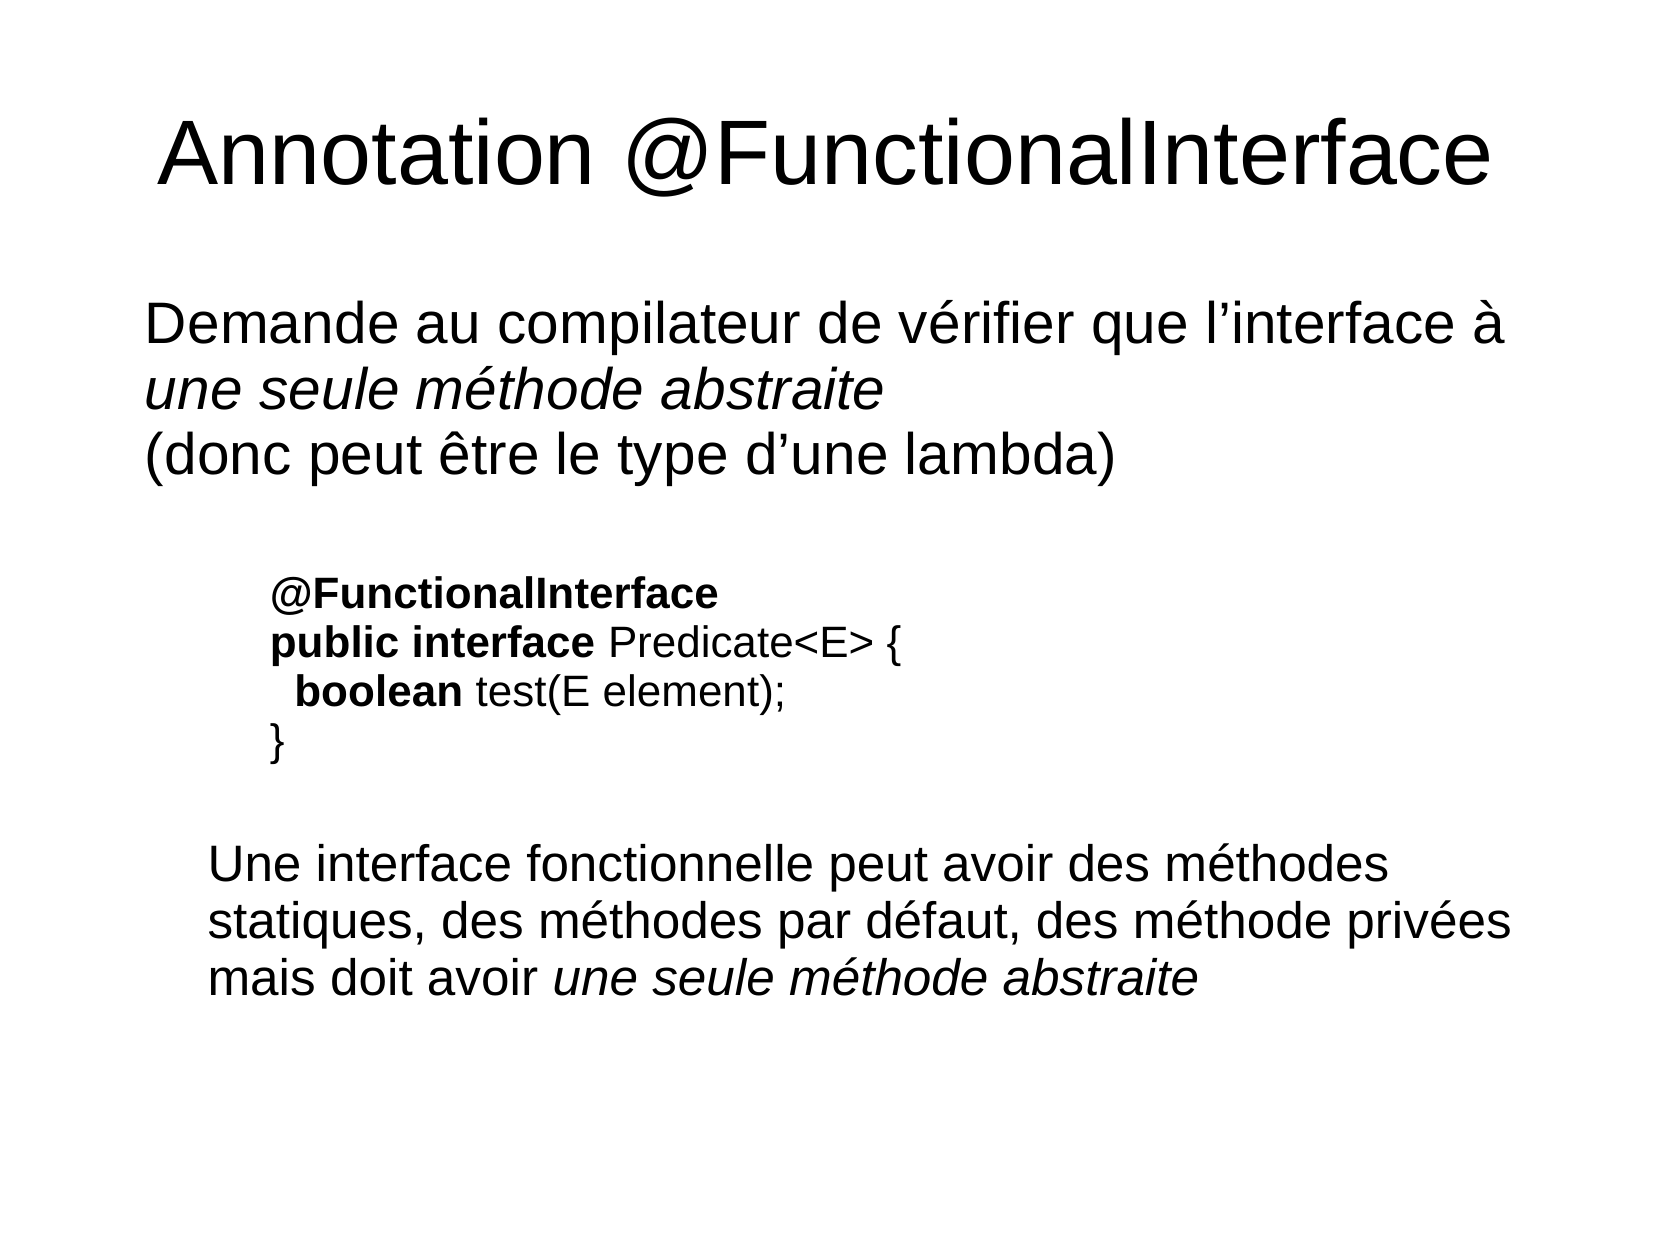

# Annotation @FunctionalInterface
Demande au compilateur de vérifier que l’interface à une seule méthode abstraite
(donc peut être le type d’une lambda)
@FunctionalInterface
public interface Predicate<E> {
 boolean test(E element);
}
Une interface fonctionnelle peut avoir des méthodes statiques, des méthodes par défaut, des méthode privées mais doit avoir une seule méthode abstraite